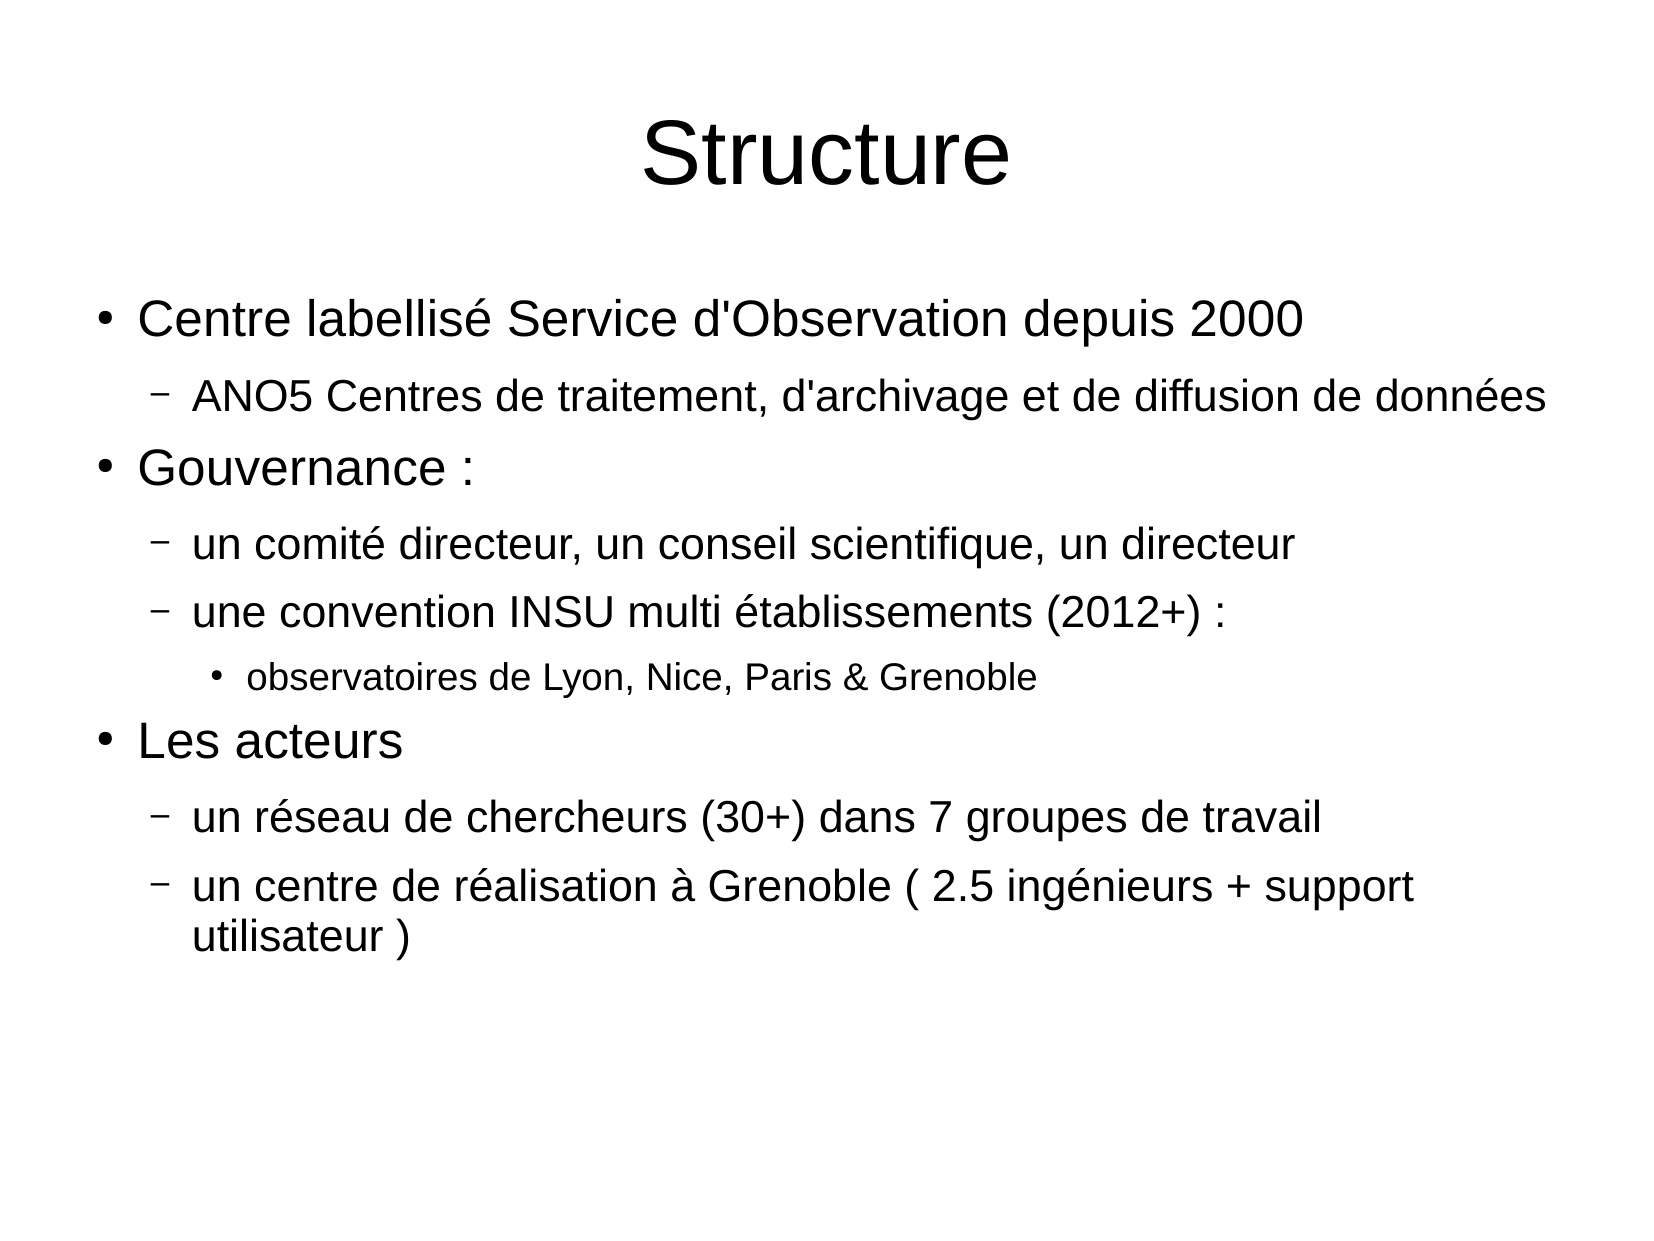

# Structure
Centre labellisé Service d'Observation depuis 2000
ANO5 Centres de traitement, d'archivage et de diffusion de données
Gouvernance :
un comité directeur, un conseil scientifique, un directeur
une convention INSU multi établissements (2012+) :
observatoires de Lyon, Nice, Paris & Grenoble
Les acteurs
un réseau de chercheurs (30+) dans 7 groupes de travail
un centre de réalisation à Grenoble ( 2.5 ingénieurs + support utilisateur )